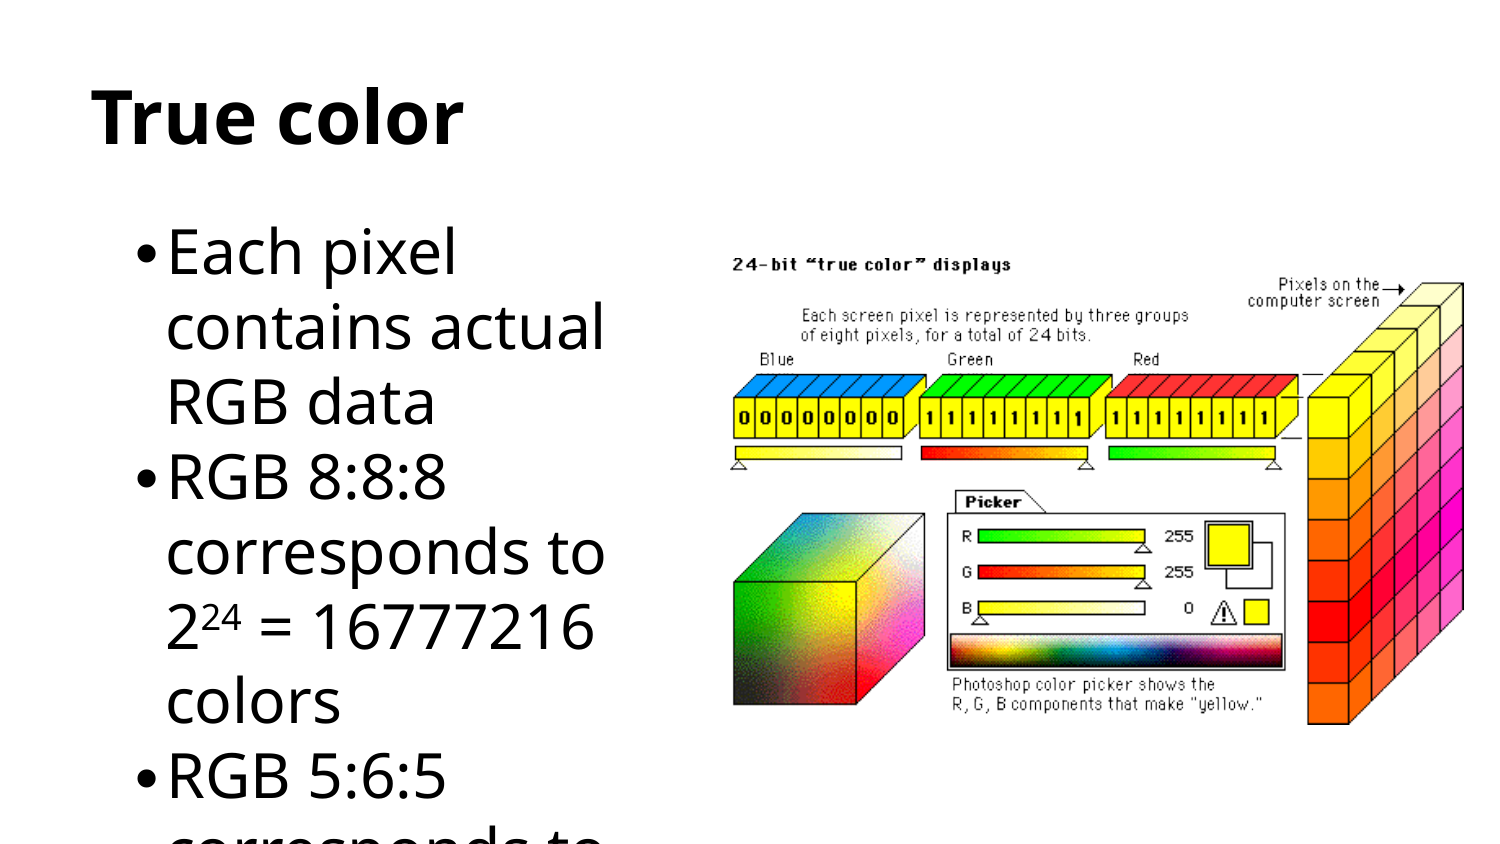

# True color
Each pixel contains actual RGB data
RGB 8:8:8 corresponds to
224 = 16777216 colors
RGB 5:6:5 corresponds to
216 = 65536 colors